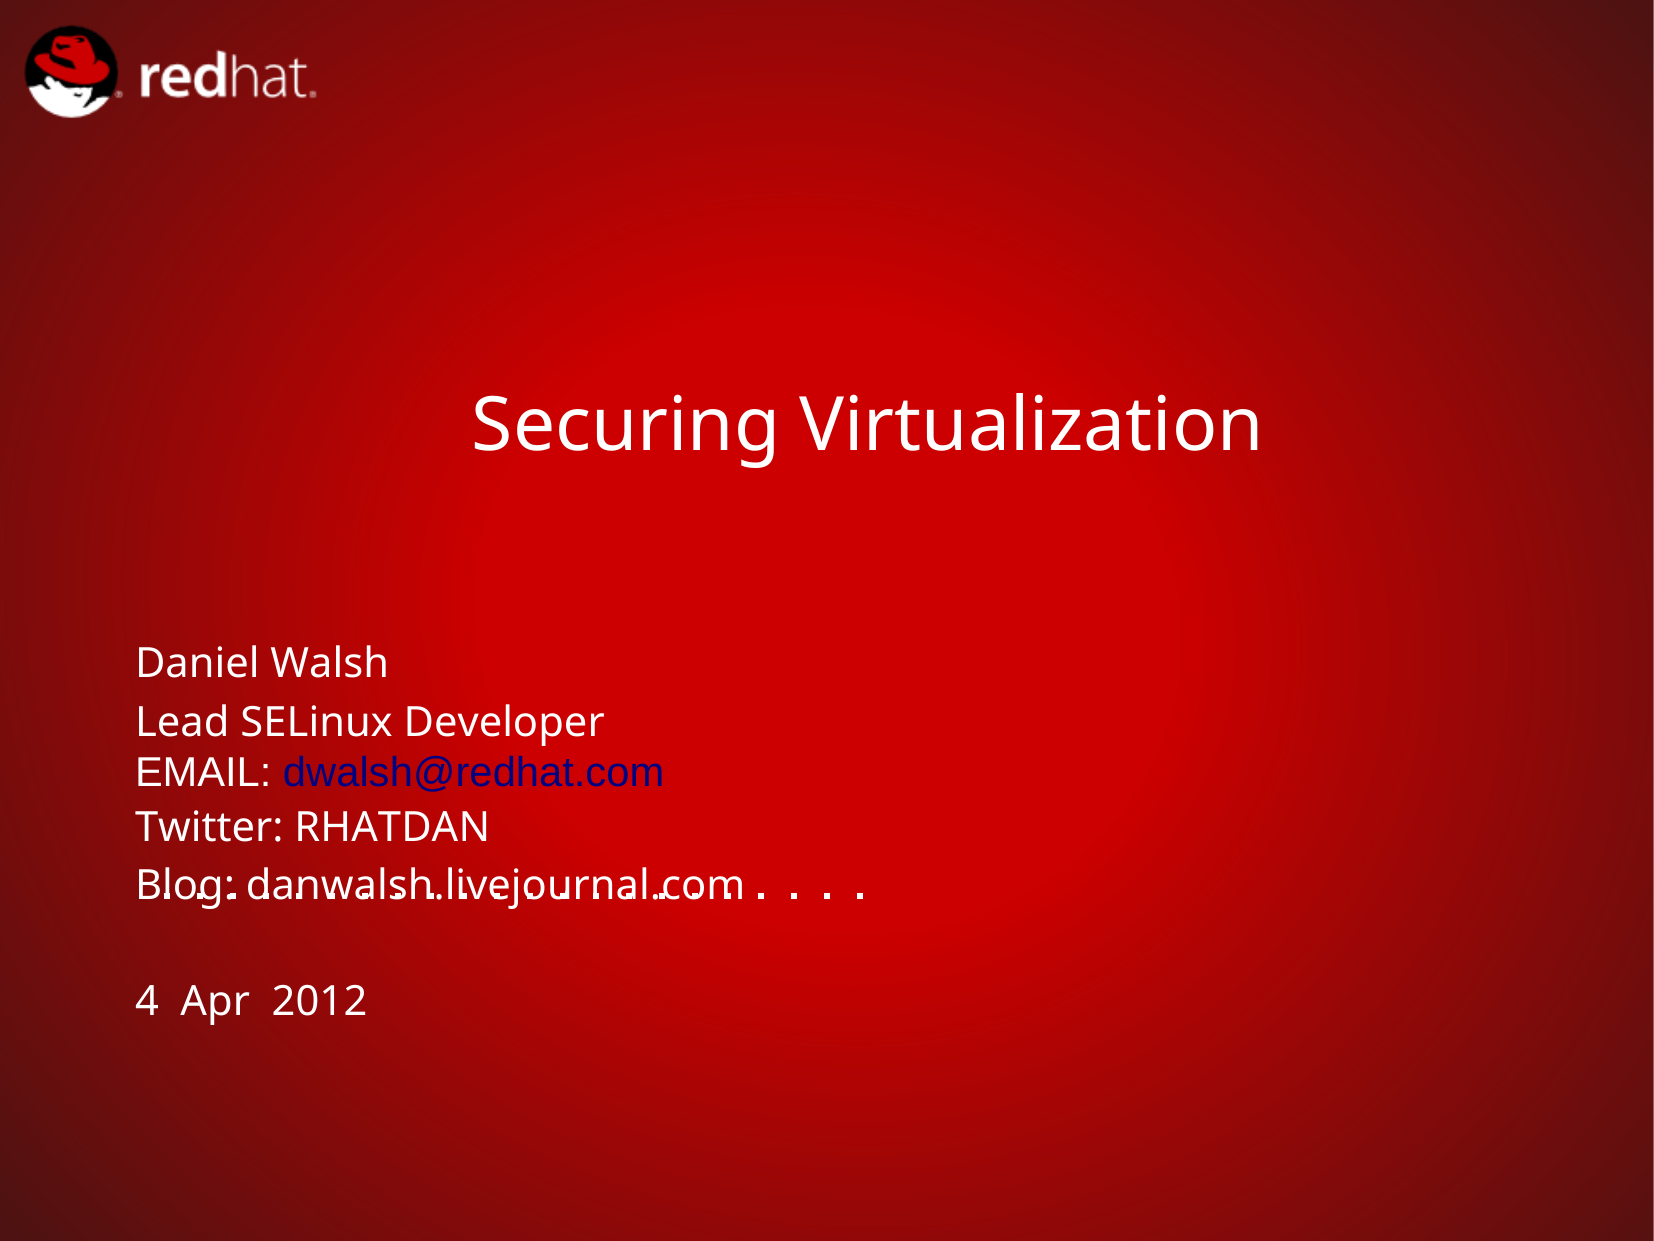

# Securing Virtualization
Daniel Walsh
Lead SELinux Developer
EMAIL: dwalsh@redhat.com
Twitter: RHATDAN
Blog: danwalsh.livejournal.com
4 Apr 2012